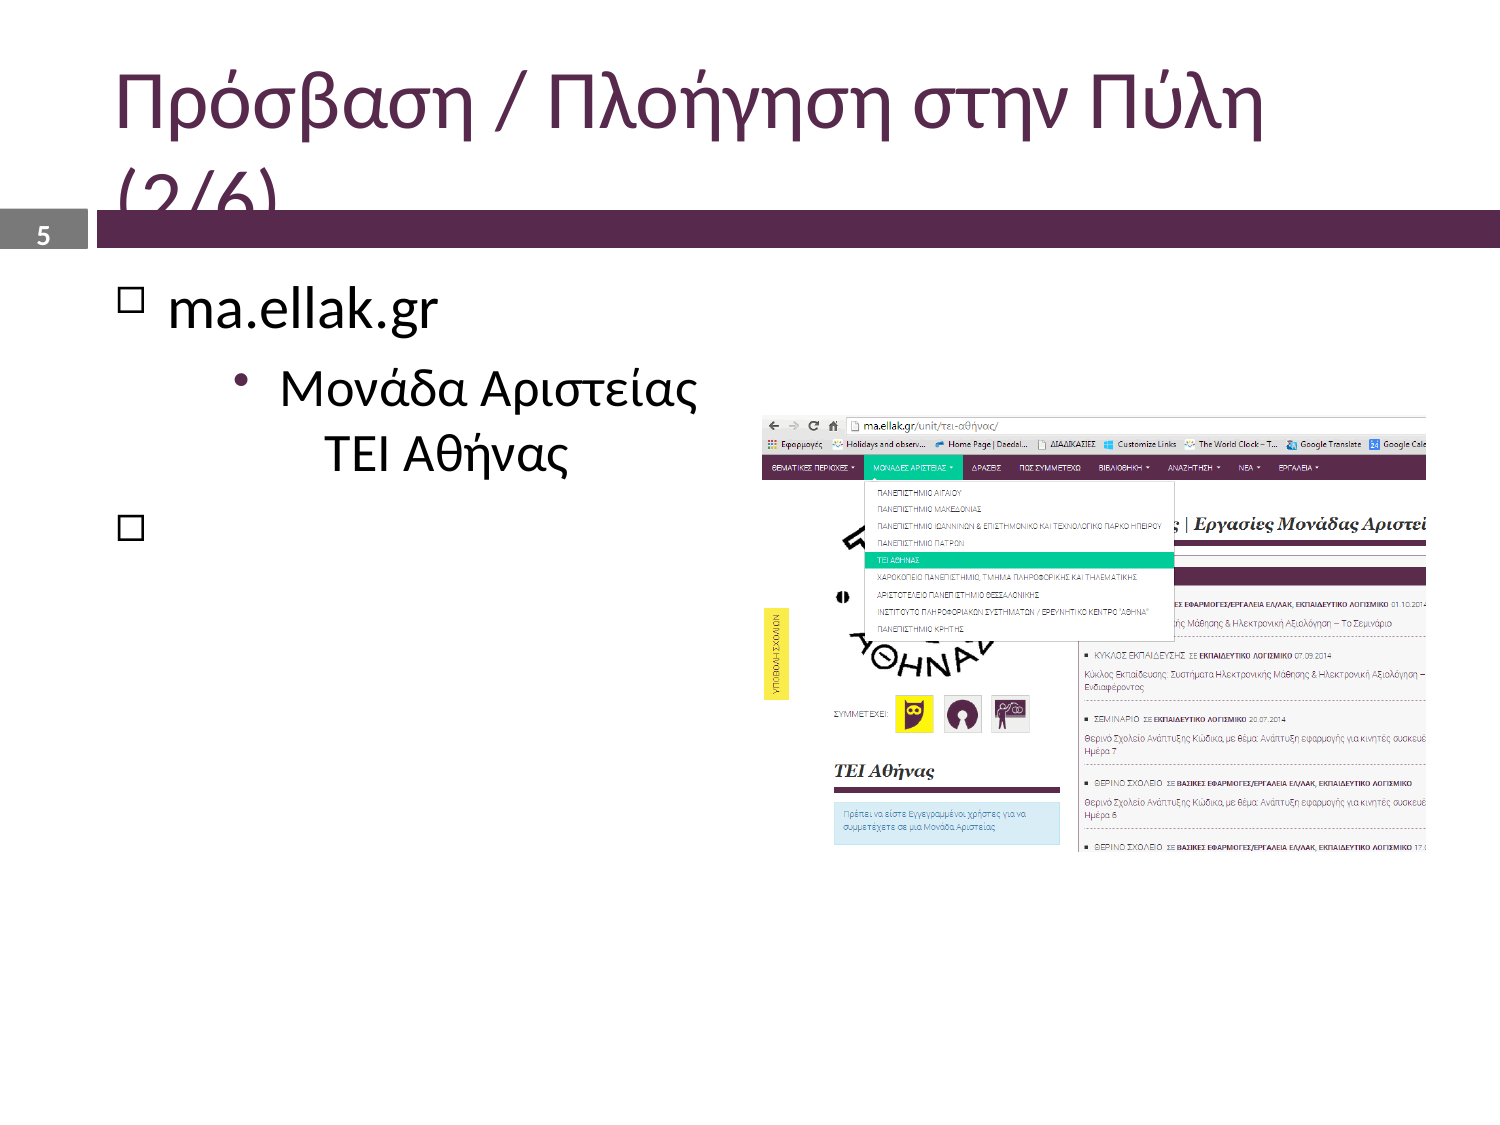

# Πρόσβαση / Πλοήγηση στην Πύλη (2/6)
ma.ellak.gr
Μονάδα Αριστείας ΤΕΙ Αθήνας